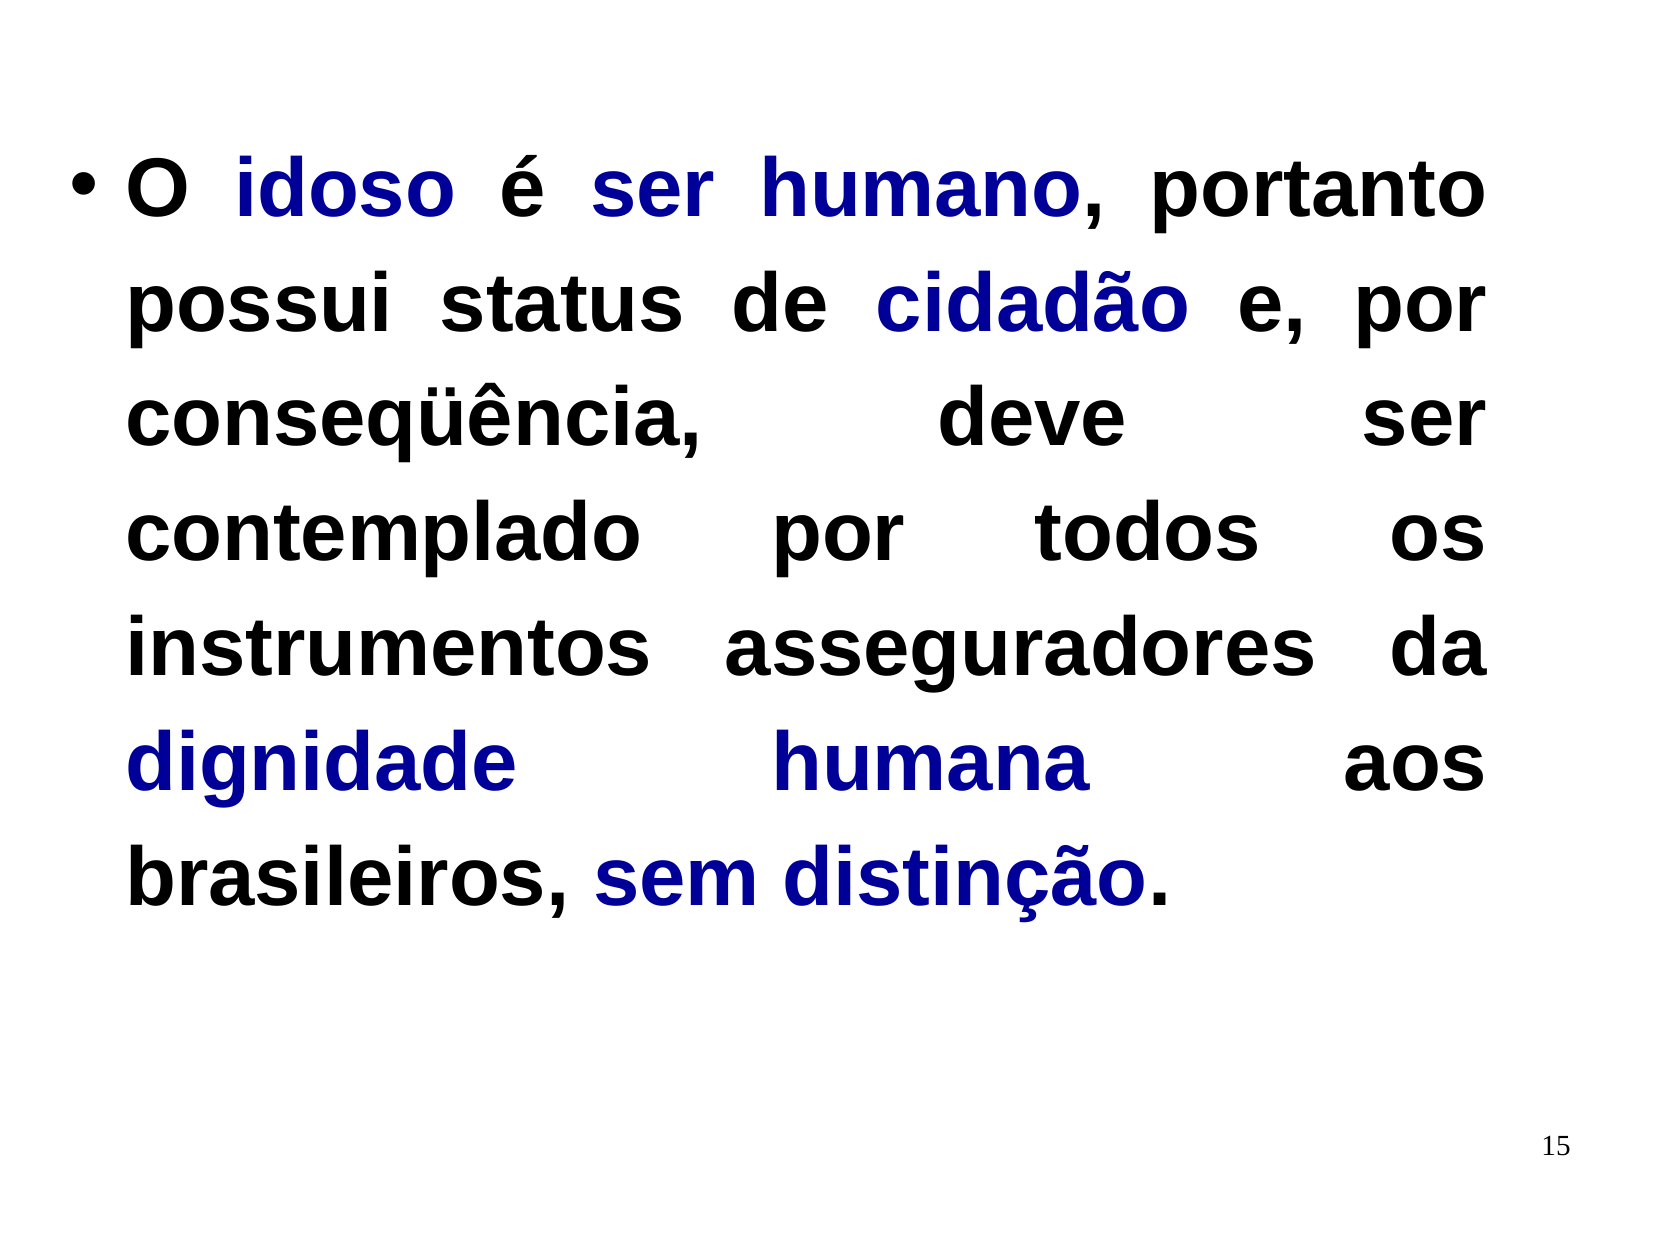

O idoso é ser humano, portanto possui status de cidadão e, por conseqüência, deve ser contemplado por todos os instrumentos asseguradores da dignidade humana aos brasileiros, sem distinção.
15